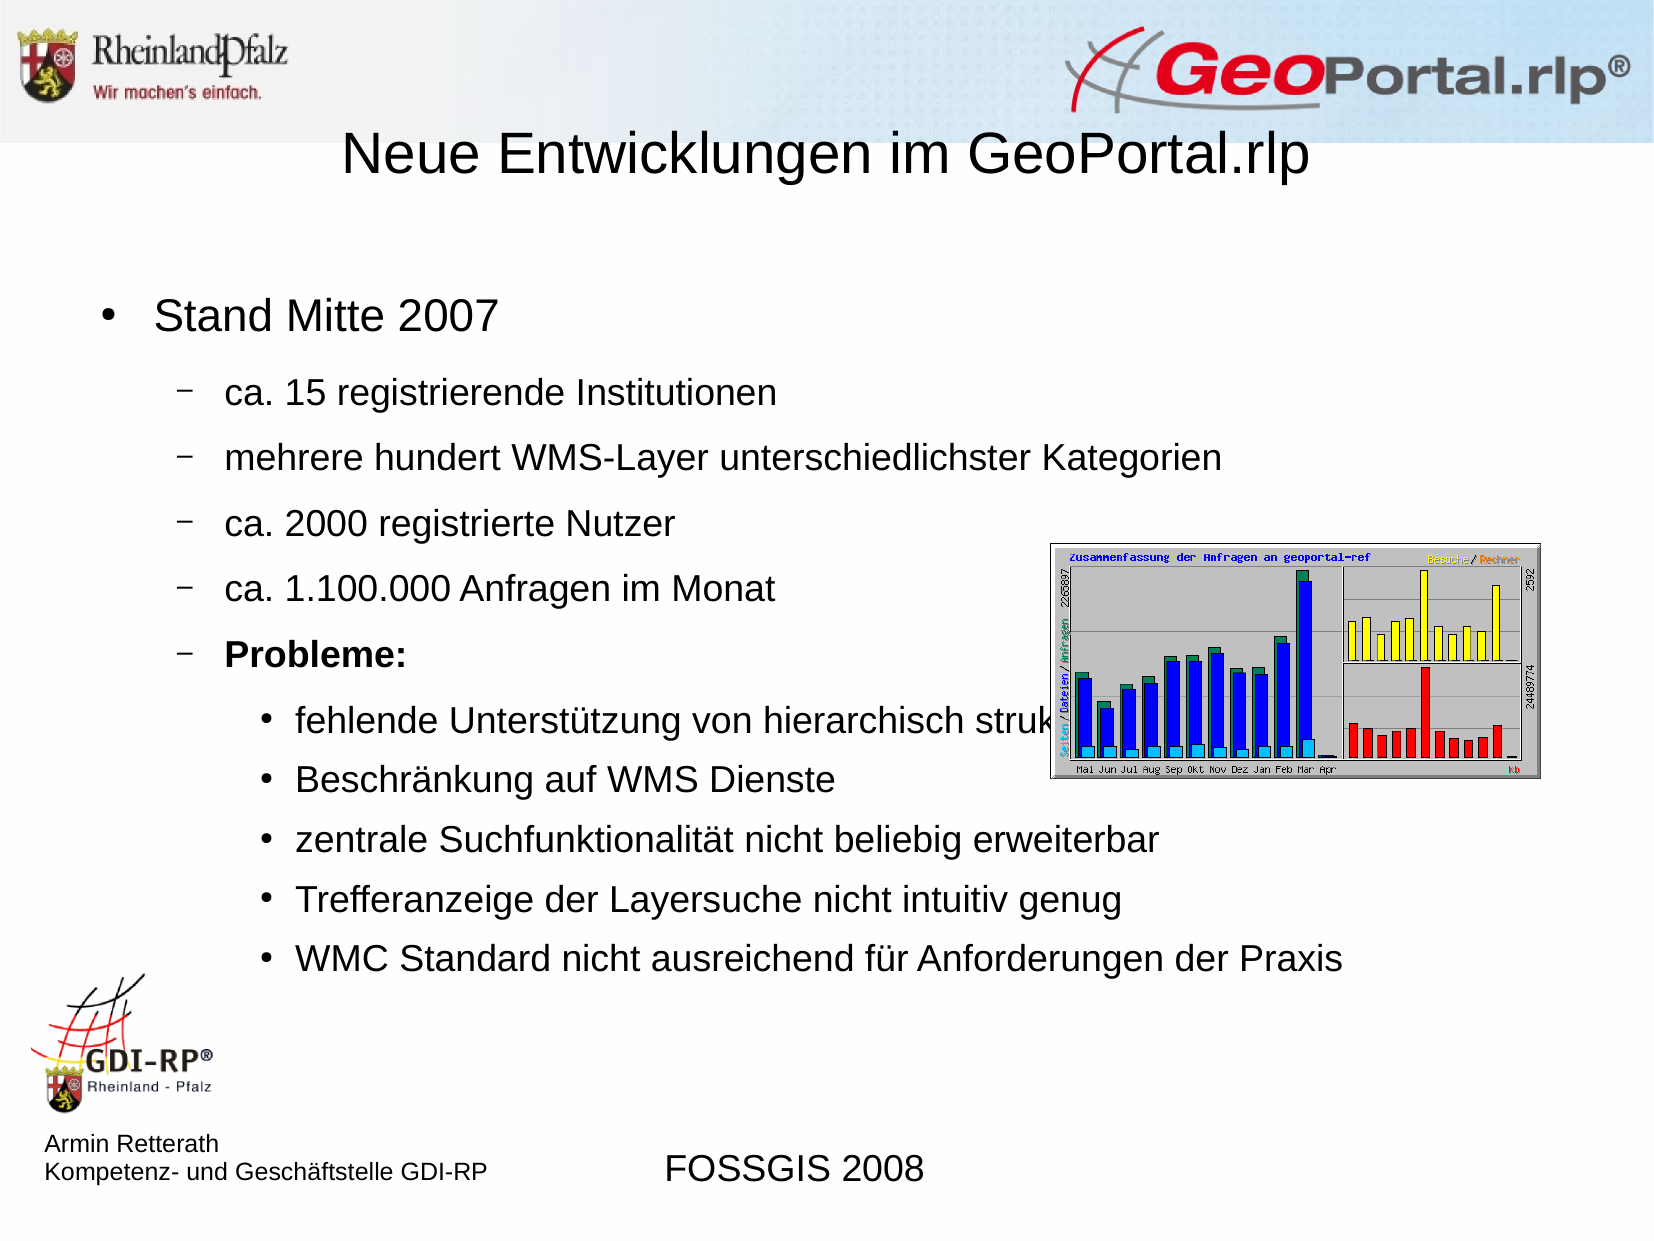

# Neue Entwicklungen im GeoPortal.rlp
Stand Mitte 2007
ca. 15 registrierende Institutionen
mehrere hundert WMS-Layer unterschiedlichster Kategorien
ca. 2000 registrierte Nutzer
ca. 1.100.000 Anfragen im Monat
Probleme:
fehlende Unterstützung von hierarchisch strukturierten WMS Layern
Beschränkung auf WMS Dienste
zentrale Suchfunktionalität nicht beliebig erweiterbar
Trefferanzeige der Layersuche nicht intuitiv genug
WMC Standard nicht ausreichend für Anforderungen der Praxis